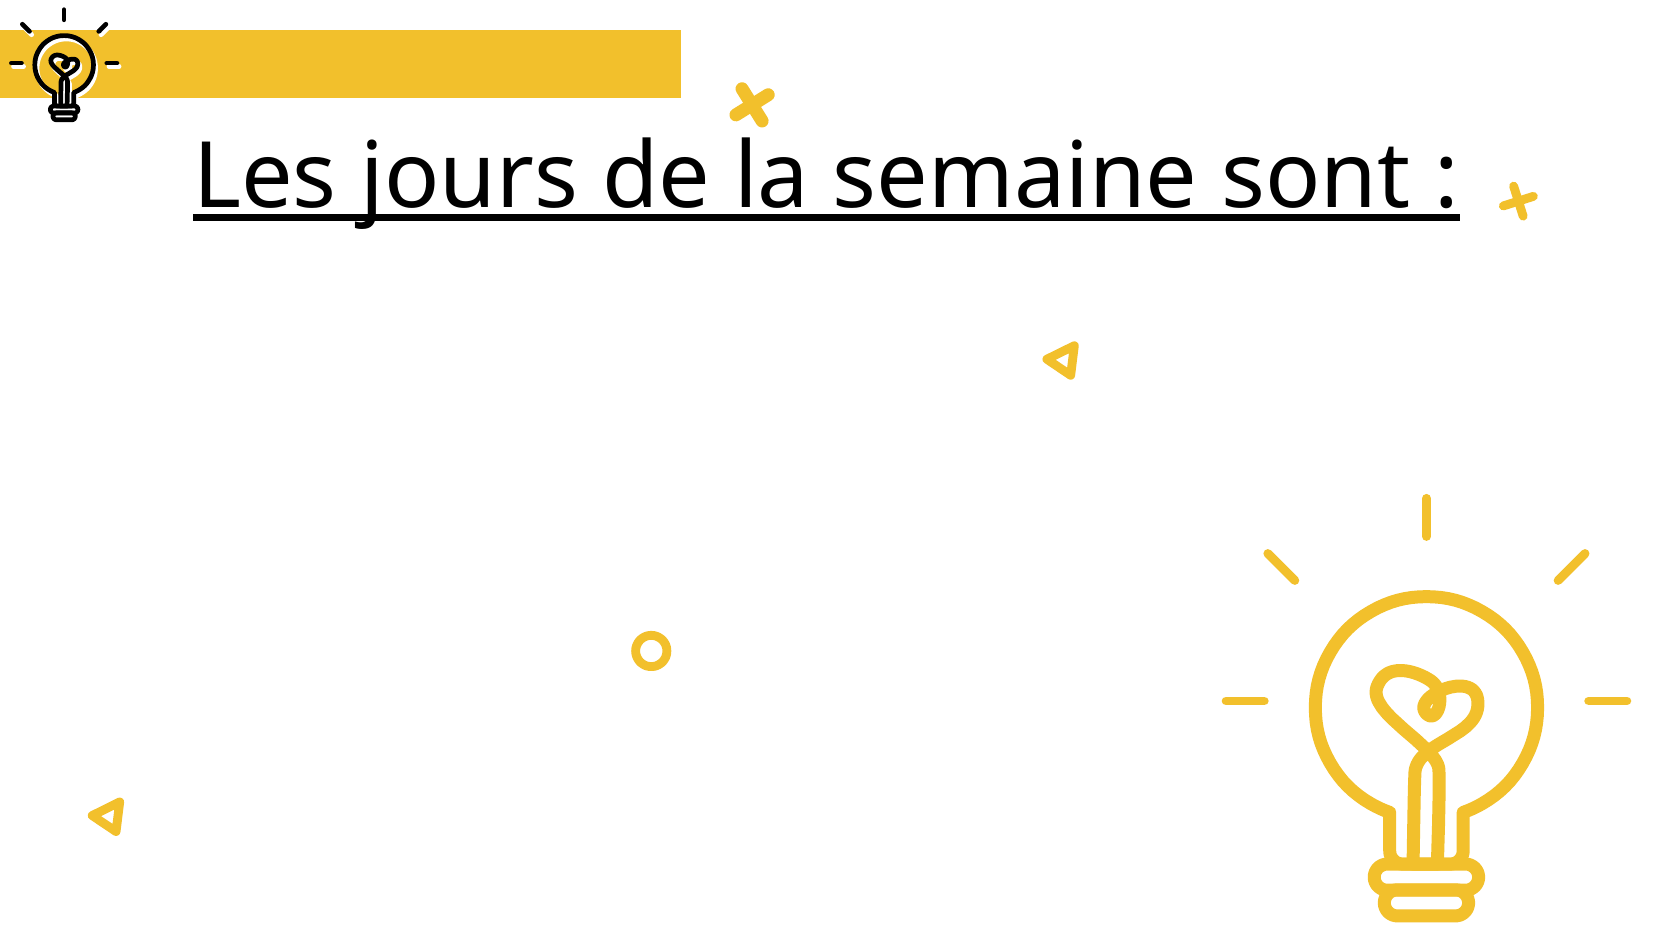

# Les jours de la semaine sont :